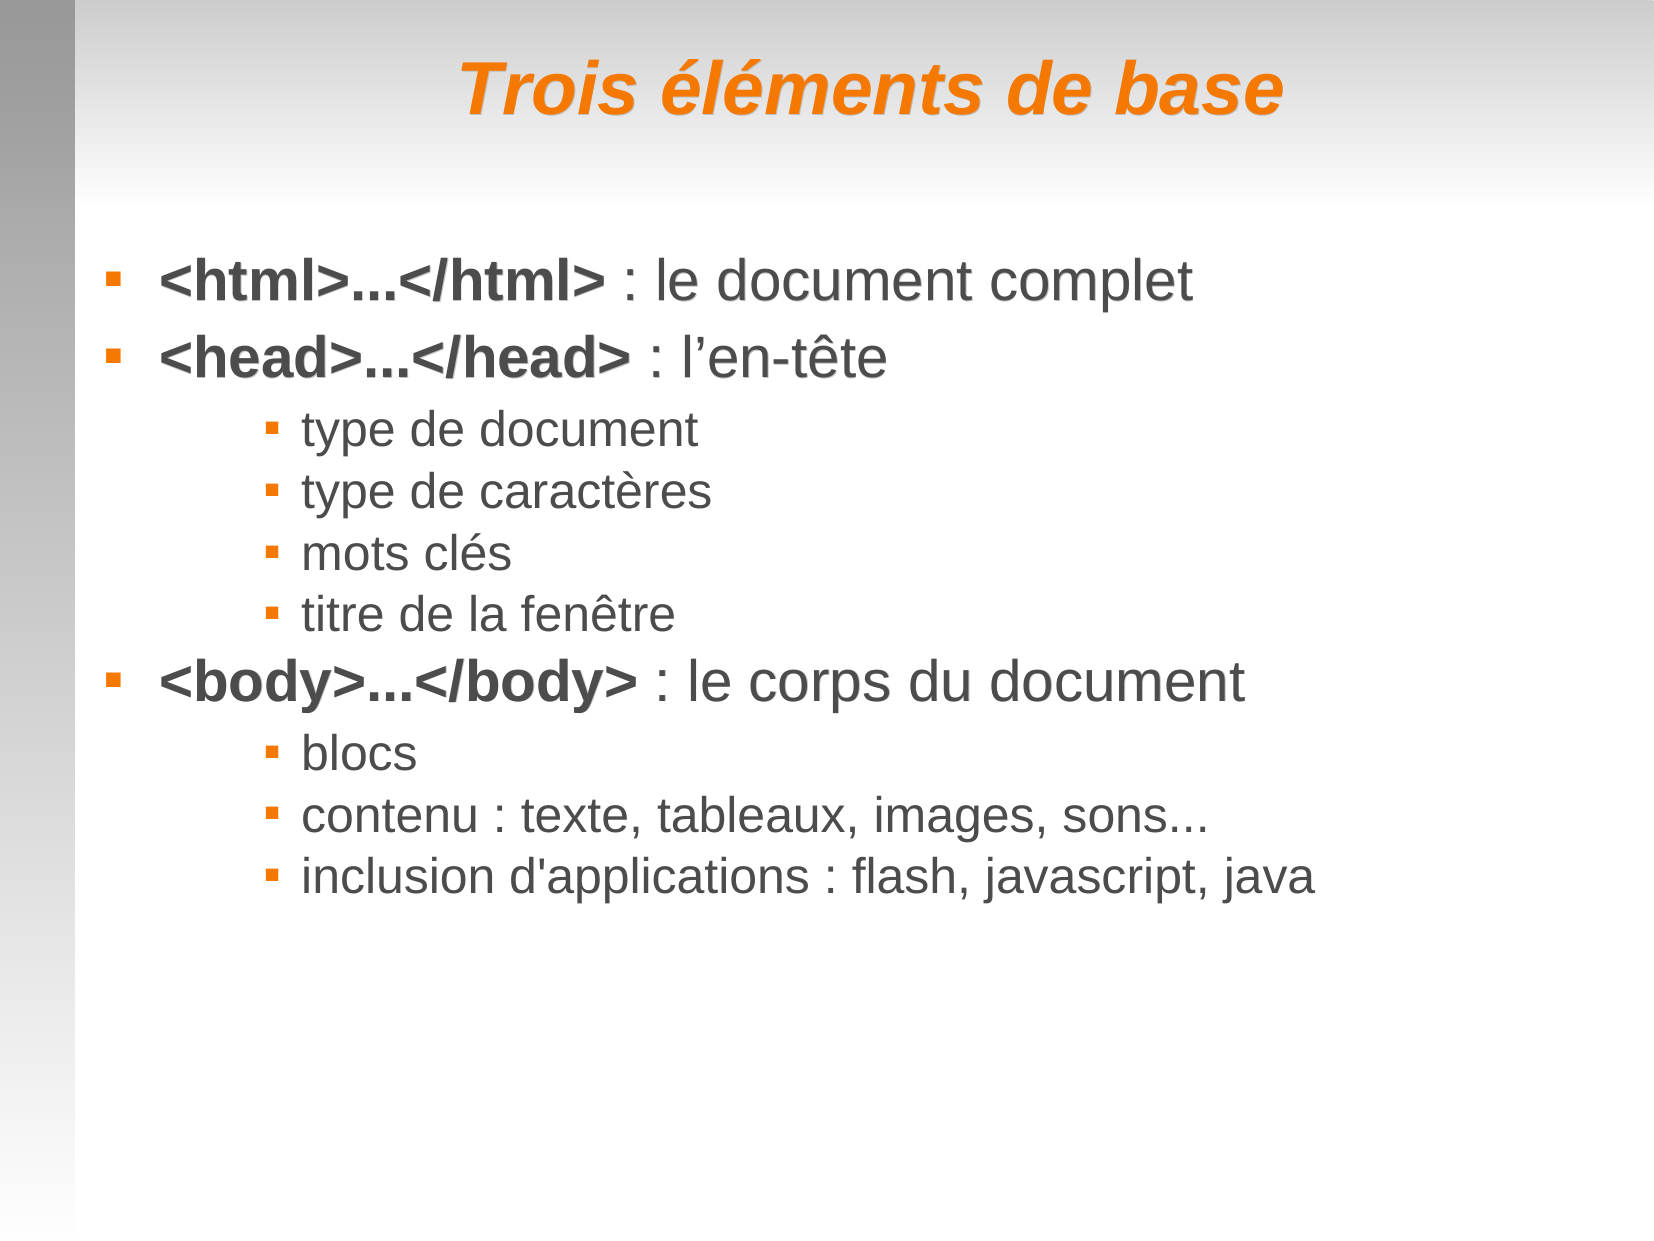

# Trois éléments de base
<html>...</html> : le document complet
<head>...</head> : l’en-tête
type de document
type de caractères
mots clés
titre de la fenêtre
<body>...</body> : le corps du document
blocs
contenu : texte, tableaux, images, sons...
inclusion d'applications : flash, javascript, java